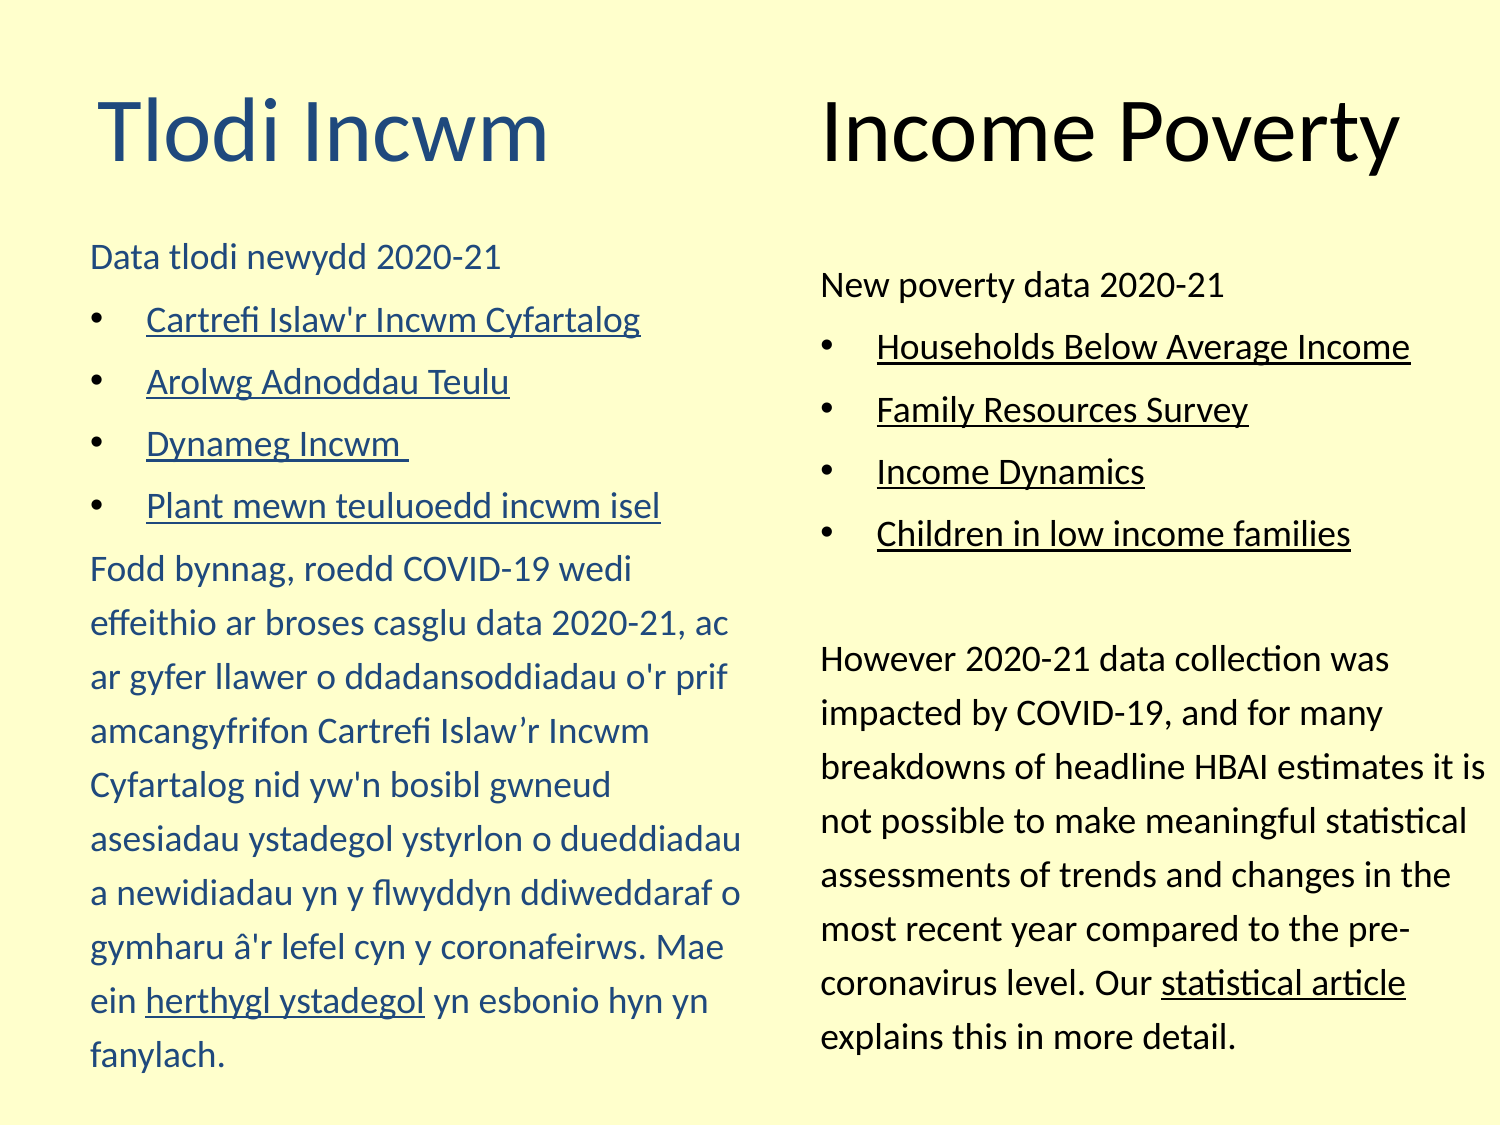

# Tlodi Incwm Income Poverty
Data tlodi newydd 2020-21
Cartrefi Islaw'r Incwm Cyfartalog
Arolwg Adnoddau Teulu
Dynameg Incwm
Plant mewn teuluoedd incwm isel
Fodd bynnag, roedd COVID-19 wedi effeithio ar broses casglu data 2020-21, ac ar gyfer llawer o ddadansoddiadau o'r prif amcangyfrifon Cartrefi Islaw’r Incwm Cyfartalog nid yw'n bosibl gwneud asesiadau ystadegol ystyrlon o dueddiadau a newidiadau yn y flwyddyn ddiweddaraf o gymharu â'r lefel cyn y coronafeirws. Mae ein herthygl ystadegol yn esbonio hyn yn fanylach.
New poverty data 2020-21
Households Below Average Income
Family Resources Survey
Income Dynamics
Children in low income families
However 2020-21 data collection was impacted by COVID-19, and for many breakdowns of headline HBAI estimates it is not possible to make meaningful statistical assessments of trends and changes in the most recent year compared to the pre-coronavirus level. Our statistical article explains this in more detail.